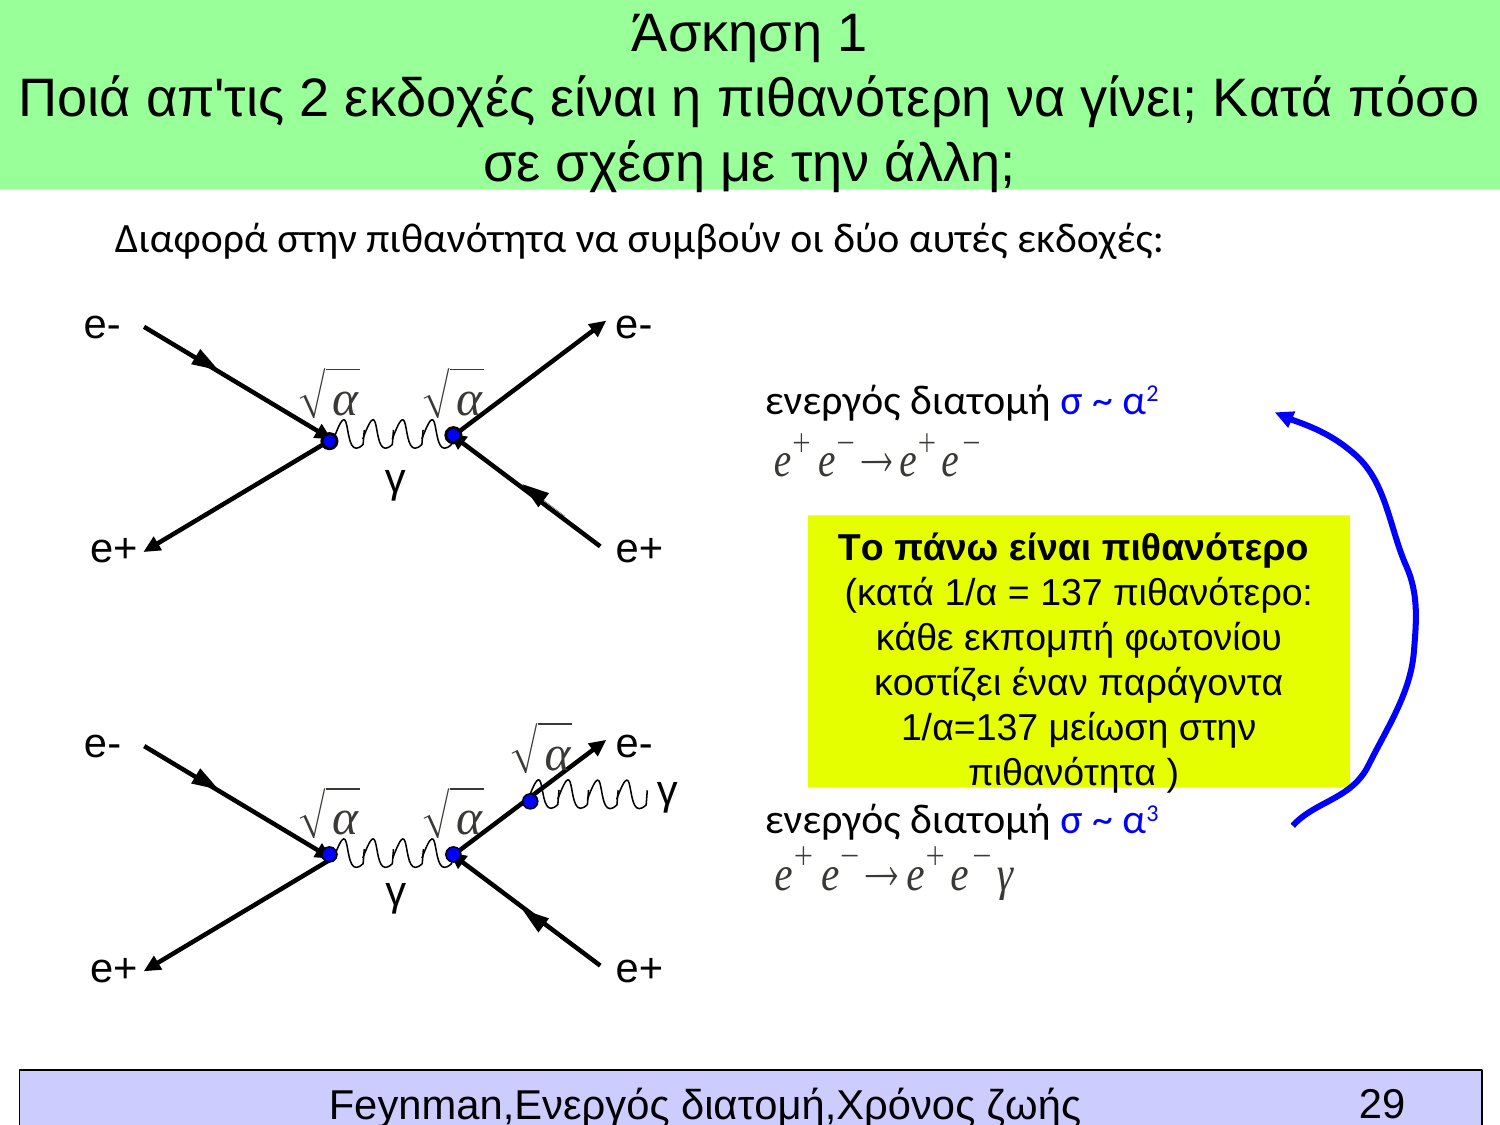

Άσκηση 1
Ποιά απ'τις 2 εκδοχές είναι η πιθανότερη να γίνει; Κατά πόσο σε σχέση με την άλλη;
Διαφορά στην πιθανότητα να συμβούν οι δύο αυτές εκδοχές:
e-
e-
ενεργός διατομή σ ~ α2
γ
e+
e+
Το πάνω είναι πιθανότερο
(κατά 1/α = 137 πιθανότερο: κάθε εκπομπή φωτονίου κοστίζει έναν παράγοντα 1/α=137 μείωση στην πιθανότητα )
e-
e-
γ
ενεργός διατομή σ ~ α3
γ
e+
e+
29
Feynman,Eνεργός διατομή,Xρόνος ζωής